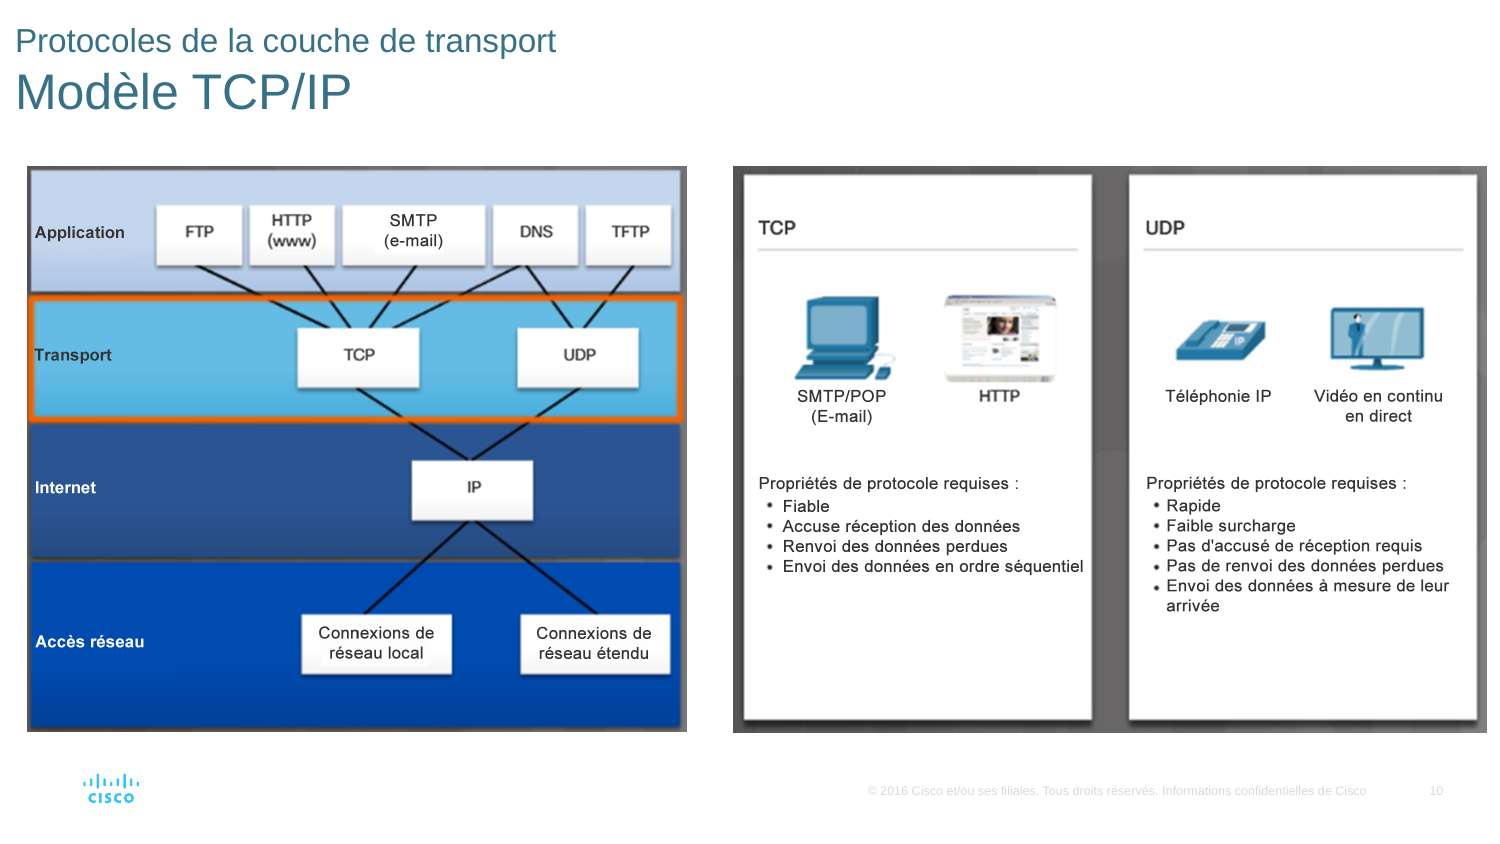

# Protocoles de la couche de transport Modèle TCP/IP